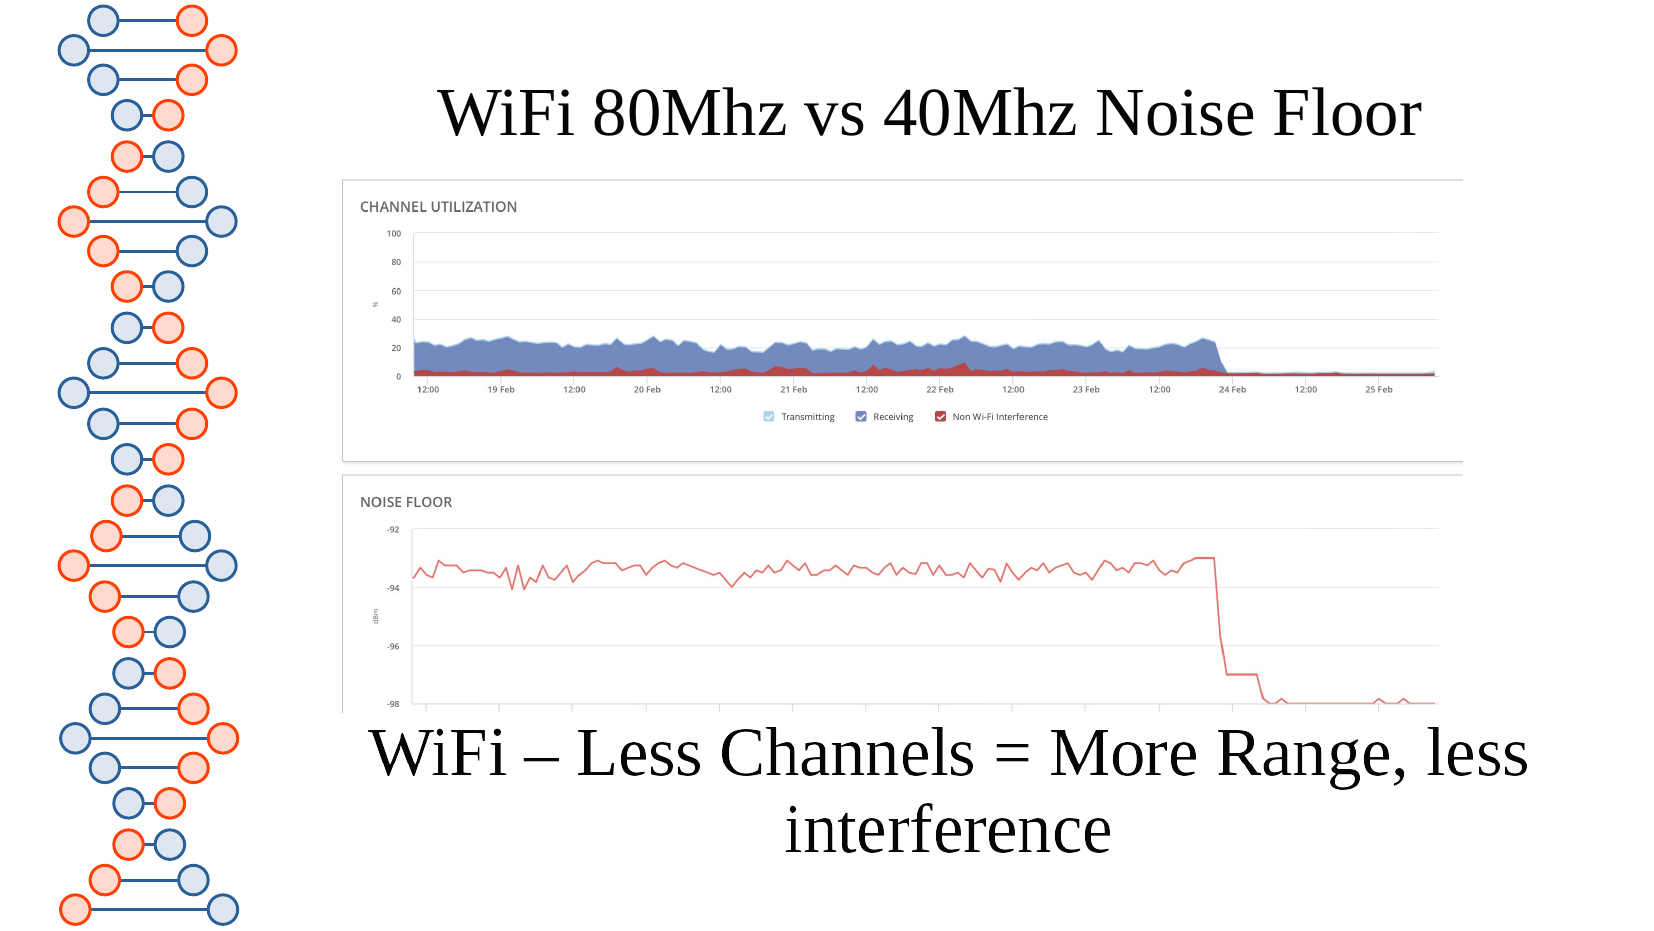

# WiFi 80Mhz vs 40Mhz Noise Floor